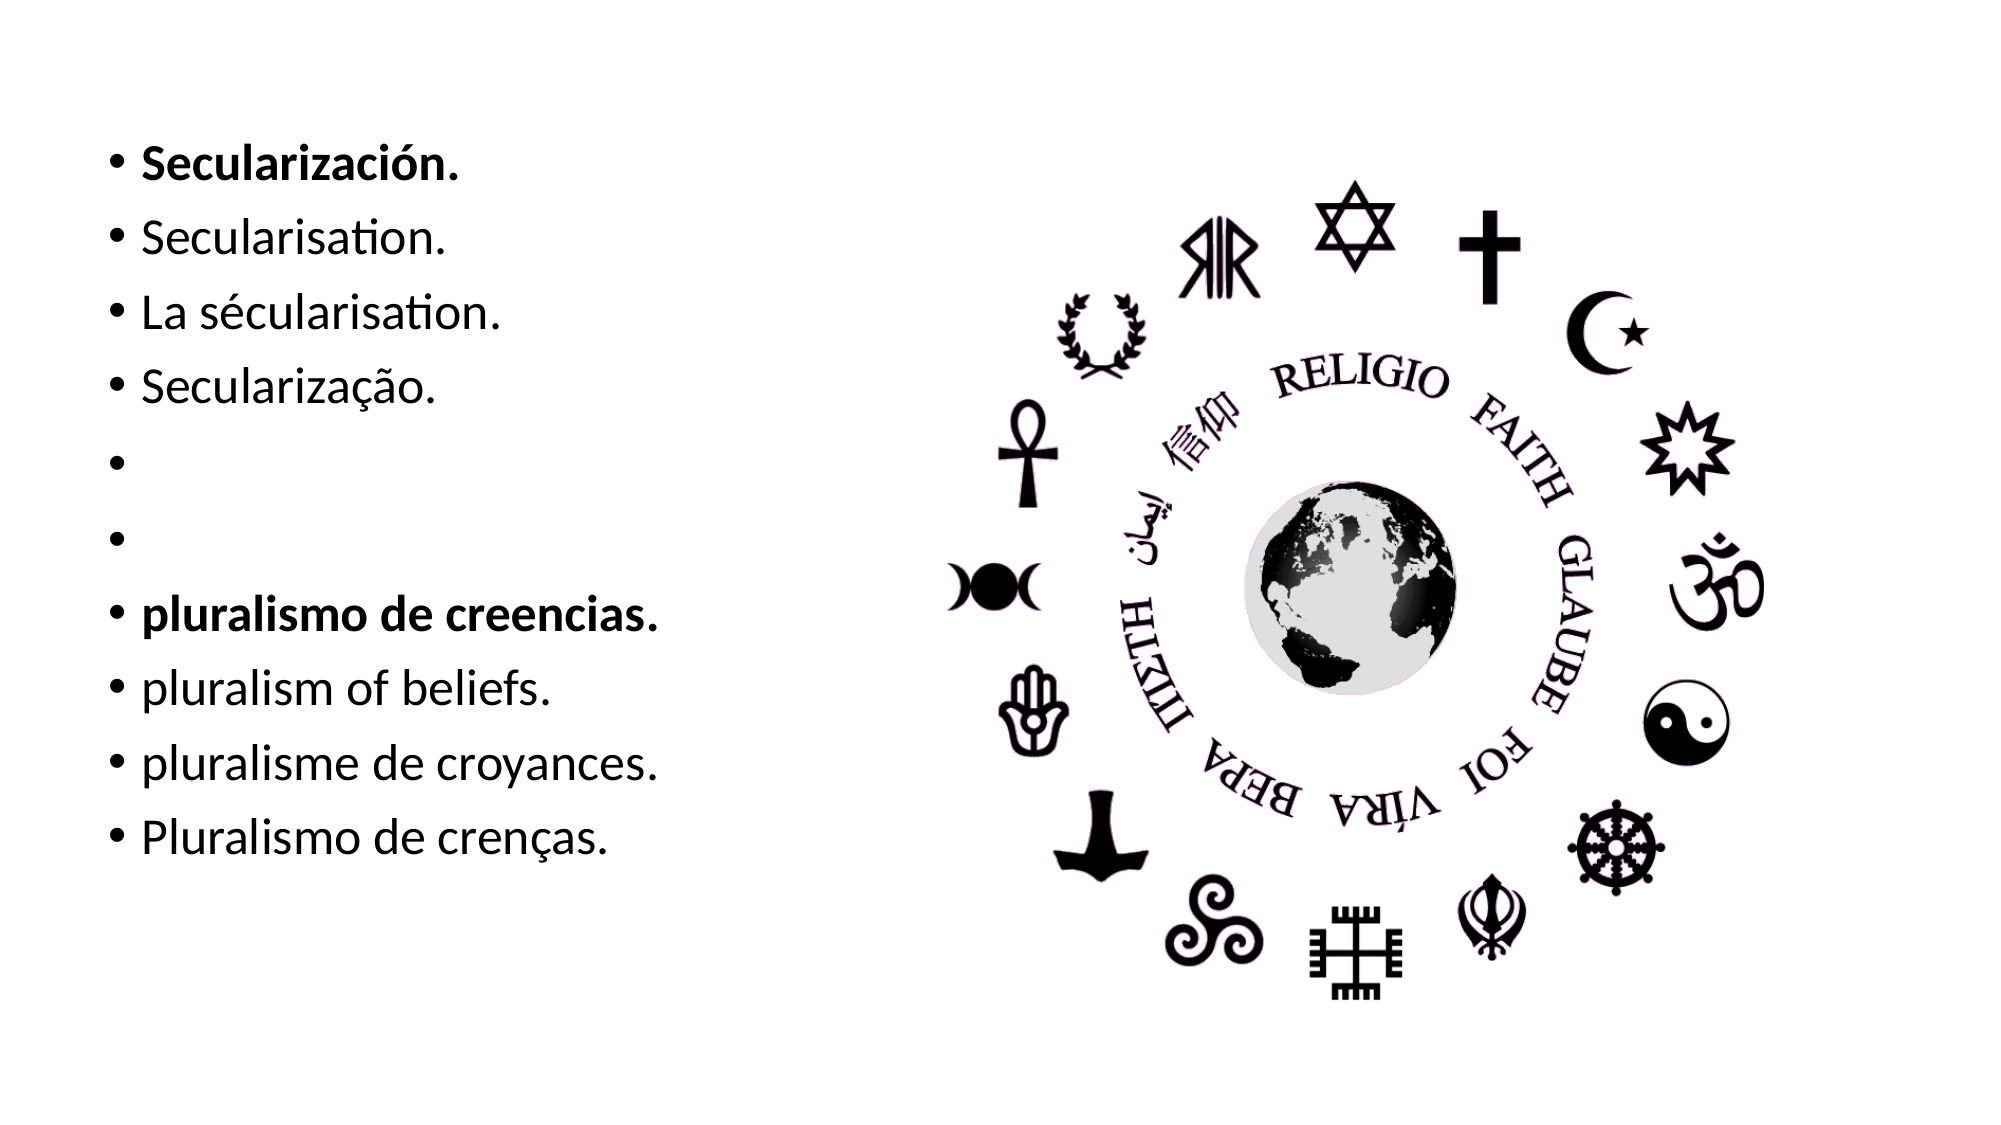

# Secularización.
Secularisation.
La sécularisation.
Secularização.
pluralismo de creencias.
pluralism of beliefs.
pluralisme de croyances.
Pluralismo de crenças.